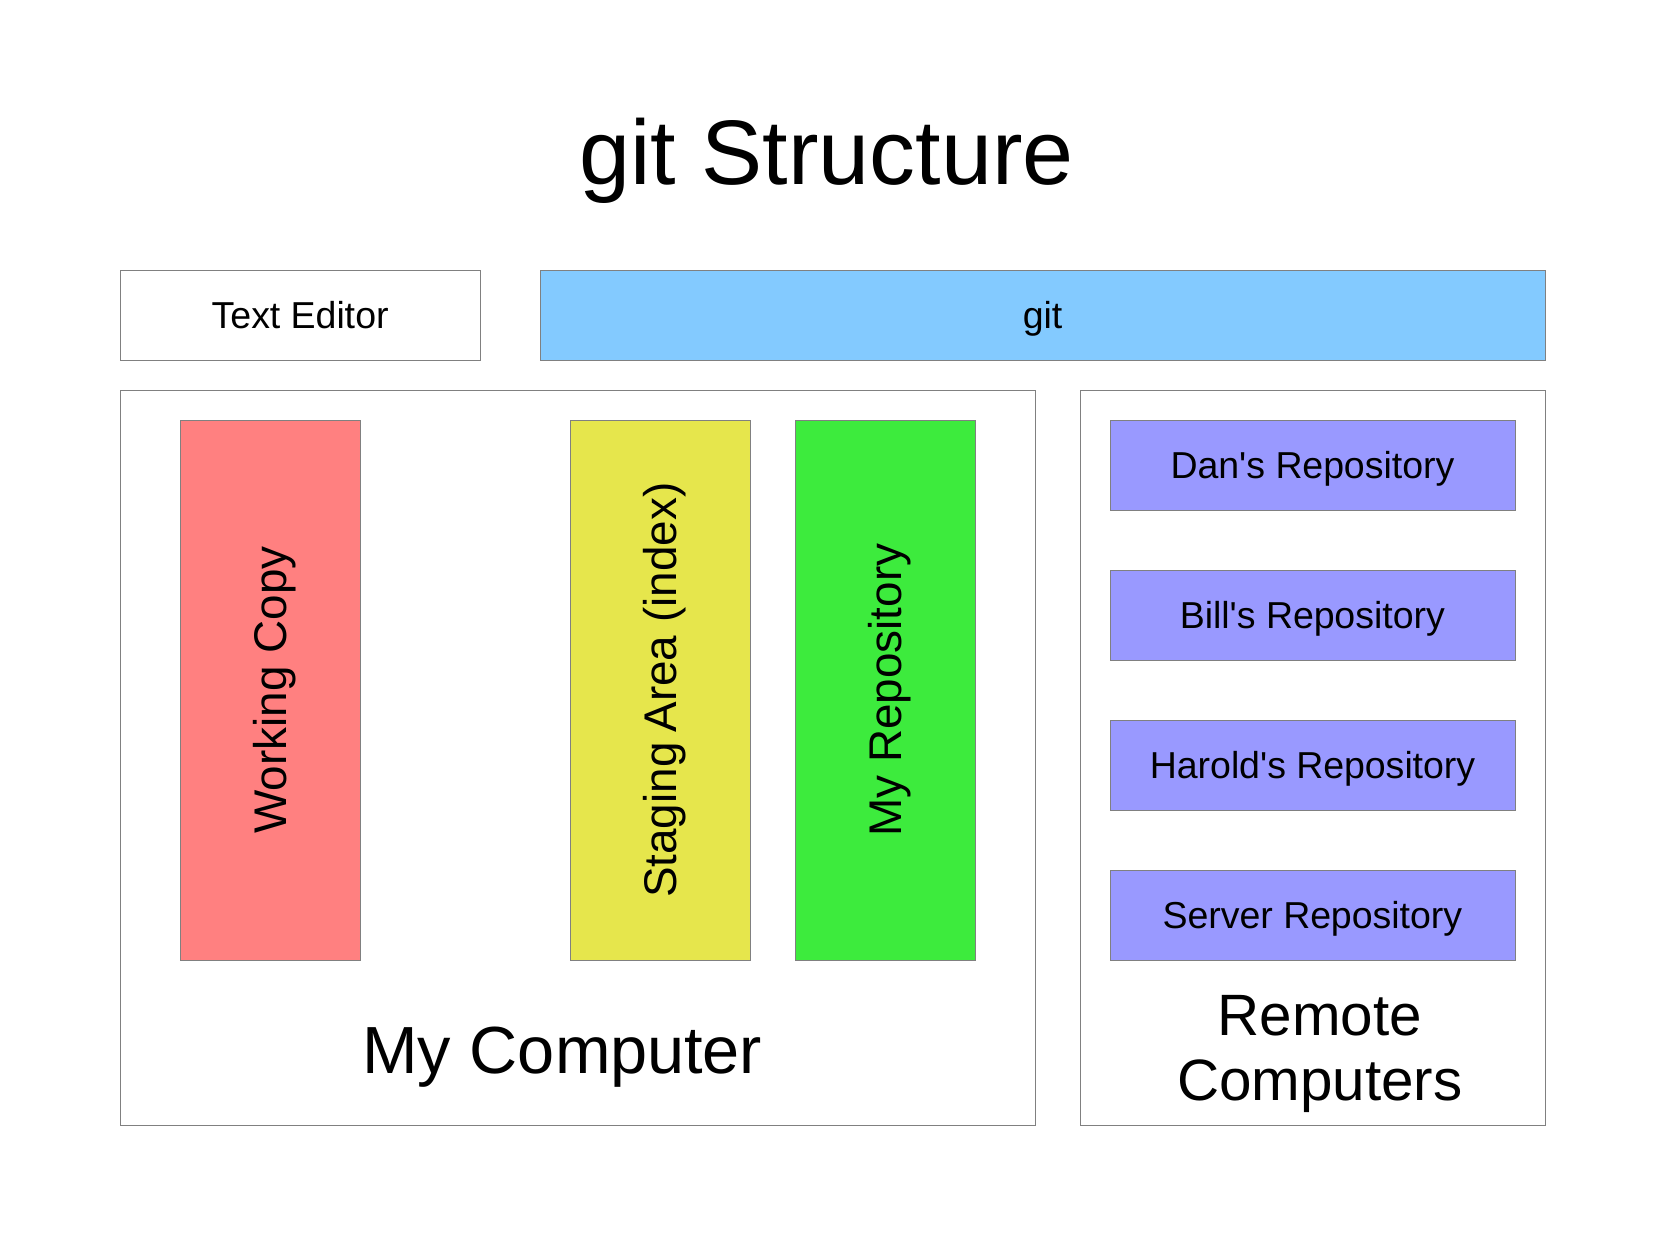

# git Structure
Text Editor
git
Dan's Repository
Bill's Repository
Working Copy
Staging Area (index)
My Repository
Harold's Repository
Server Repository
Remote Computers
My Computer